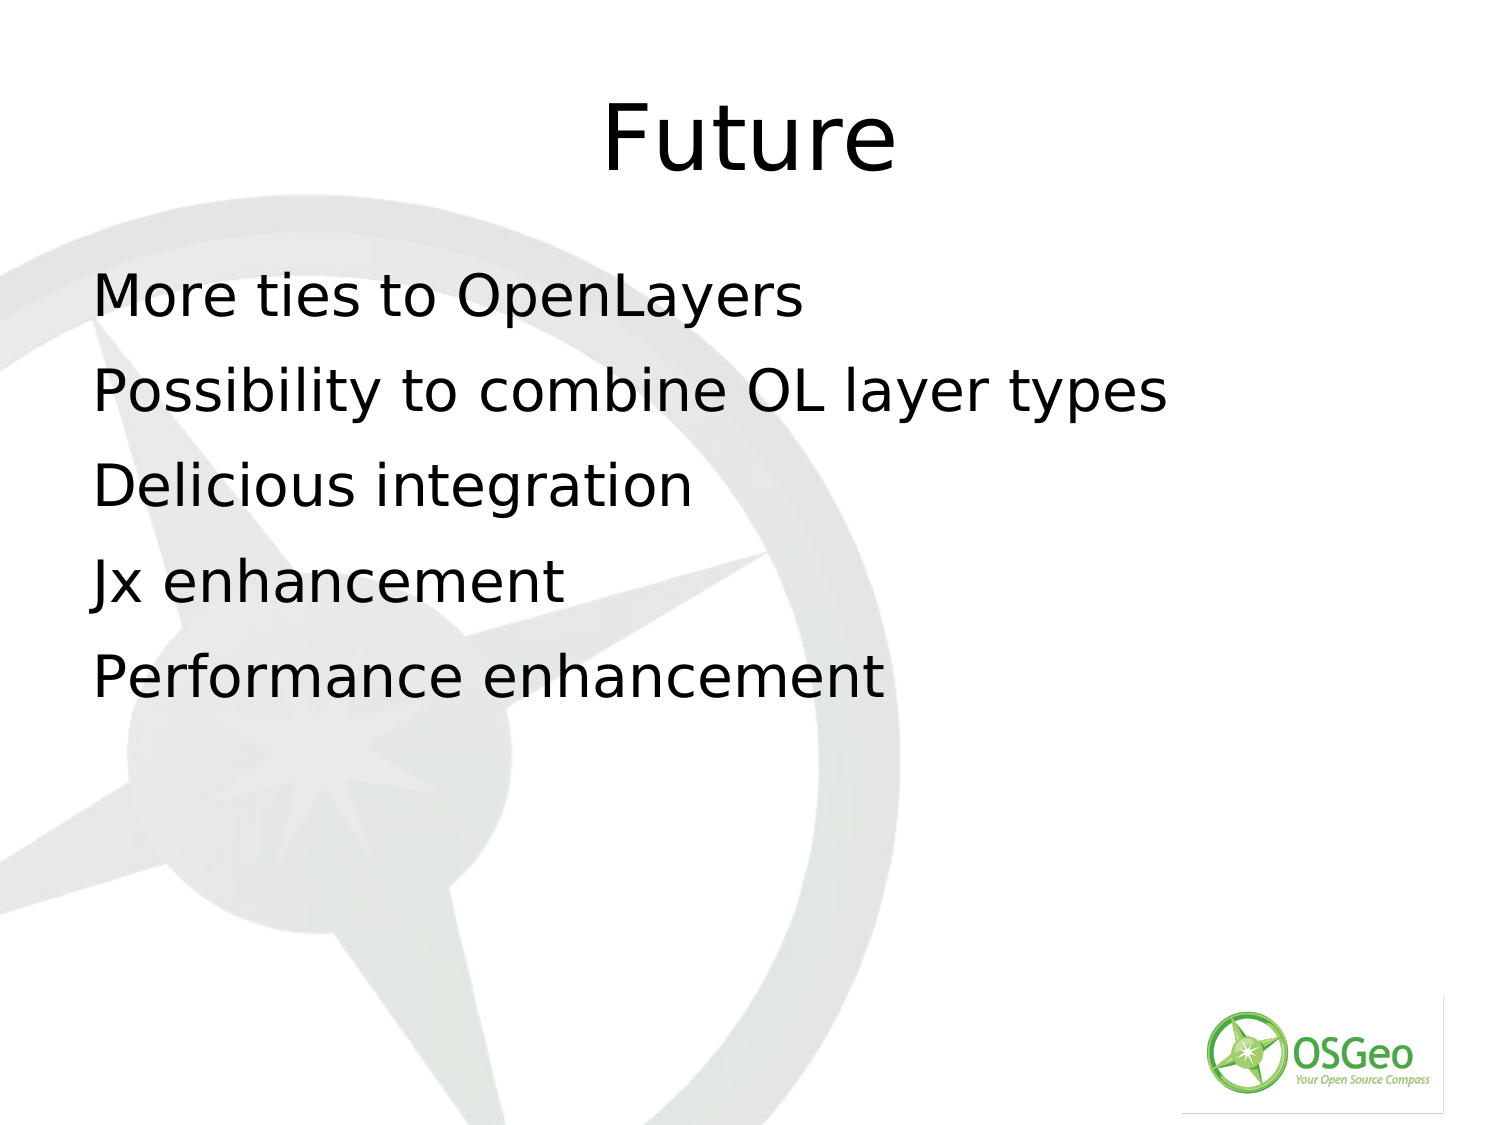

# Future
More ties to OpenLayers
Possibility to combine OL layer types
Delicious integration
Jx enhancement
Performance enhancement